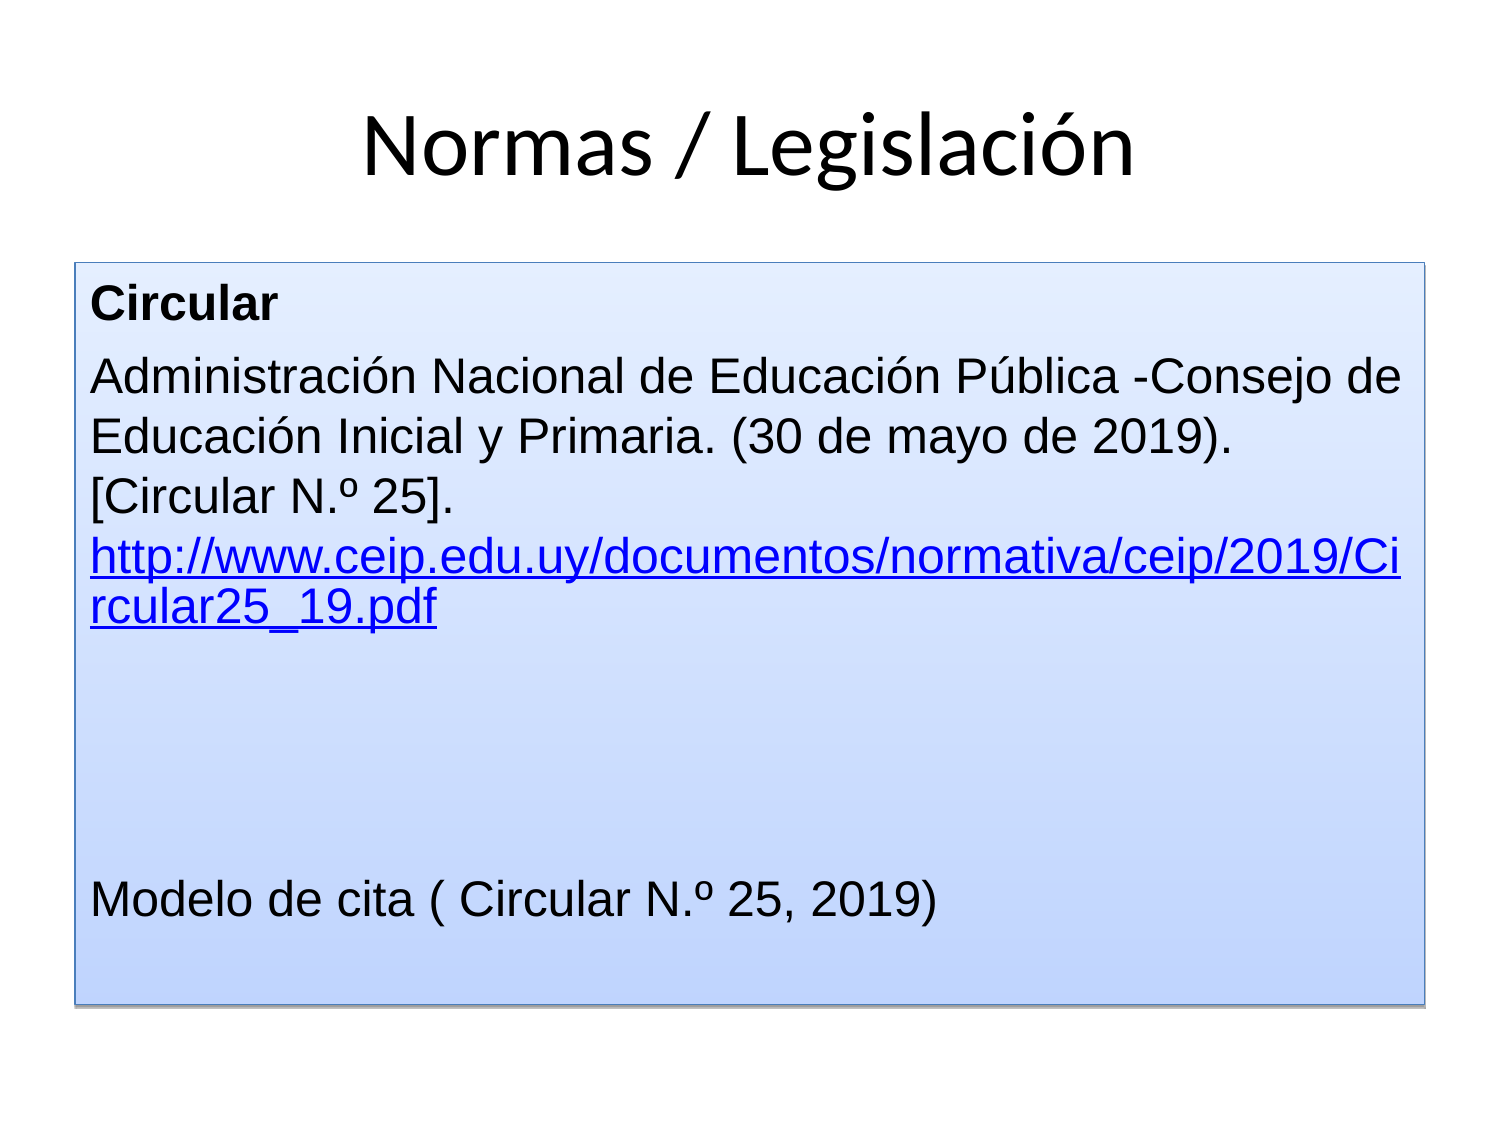

Normas / Legislación
Circular
Administración Nacional de Educación Pública -Consejo de Educación Inicial y Primaria. (30 de mayo de 2019). [Circular N.º 25]. http://www.ceip.edu.uy/documentos/normativa/ceip/2019/Circular25_19.pdf
Modelo de cita ( Circular N.º 25, 2019)